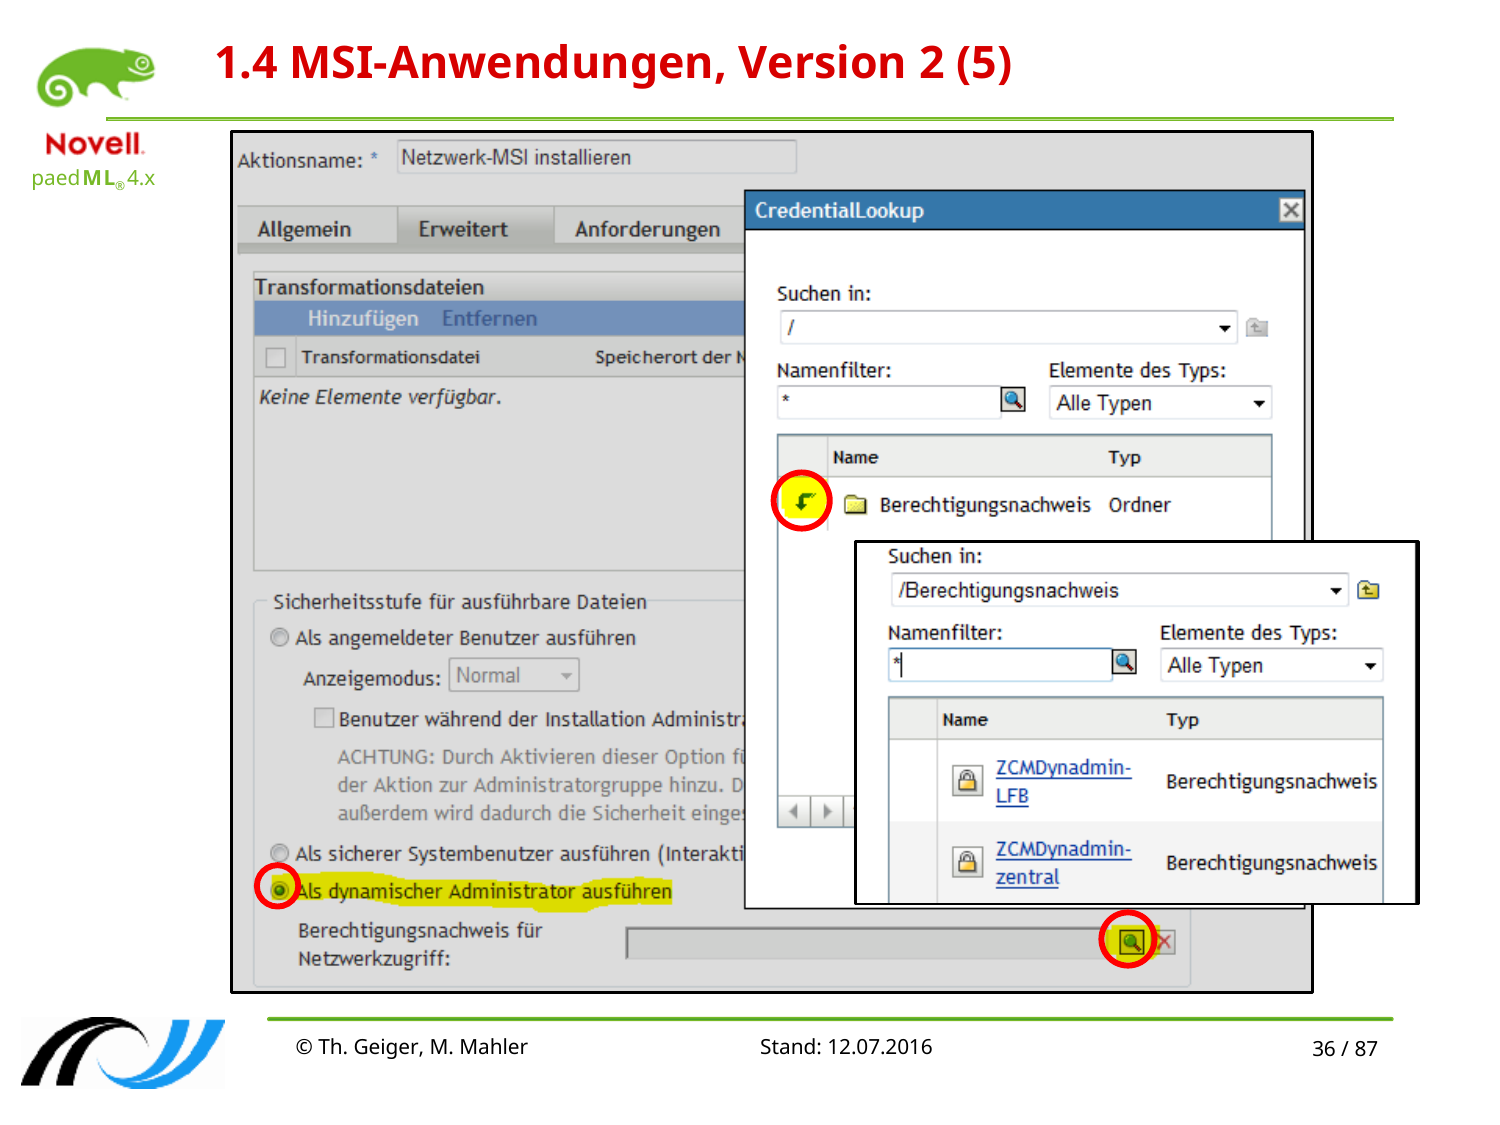

# 1.4 MSI-Anwendungen, Version 2 (5)
© Th. Geiger, M. Mahler
12.07.2016
36